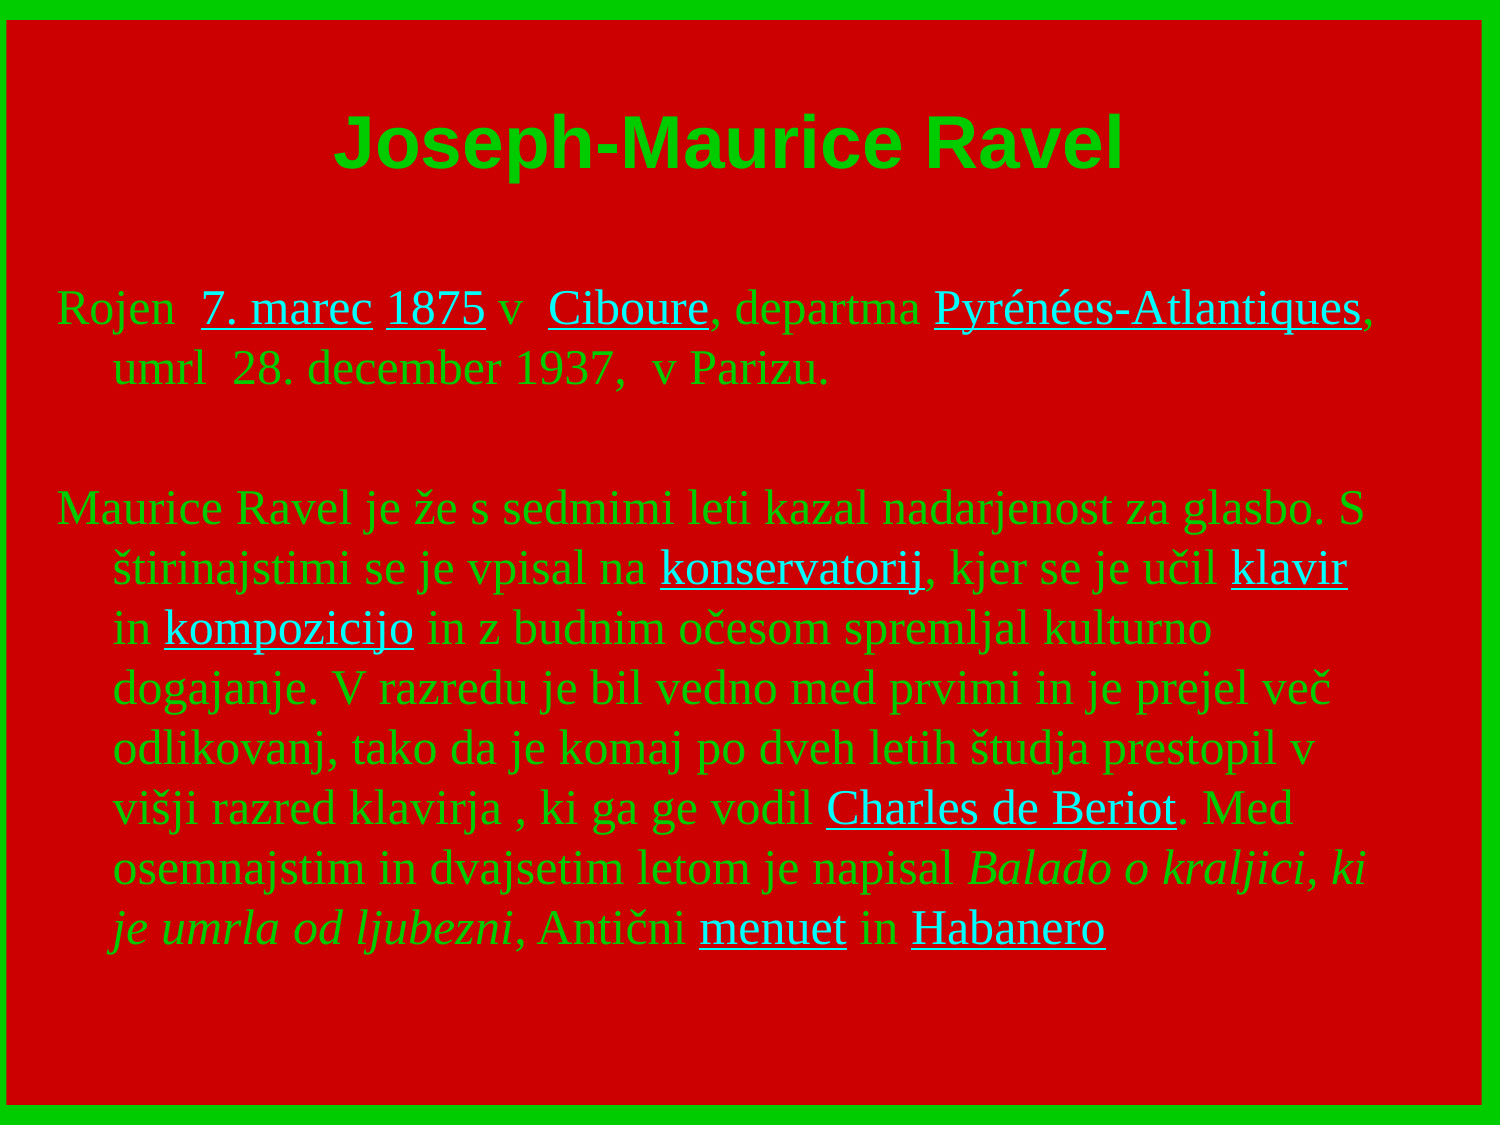

# Joseph-Maurice Ravel,
Rojen 7. marec 1875 v Ciboure, departma Pyrénées-Atlantiques, umrl 28. december 1937, v Parizu.
Maurice Ravel je že s sedmimi leti kazal nadarjenost za glasbo. S štirinajstimi se je vpisal na konservatorij, kjer se je učil klavir in kompozicijo in z budnim očesom spremljal kulturno dogajanje. V razredu je bil vedno med prvimi in je prejel več odlikovanj, tako da je komaj po dveh letih študja prestopil v višji razred klavirja , ki ga ge vodil Charles de Beriot. Med osemnajstim in dvajsetim letom je napisal Balado o kraljici, ki je umrla od ljubezni, Antični menuet in Habanero